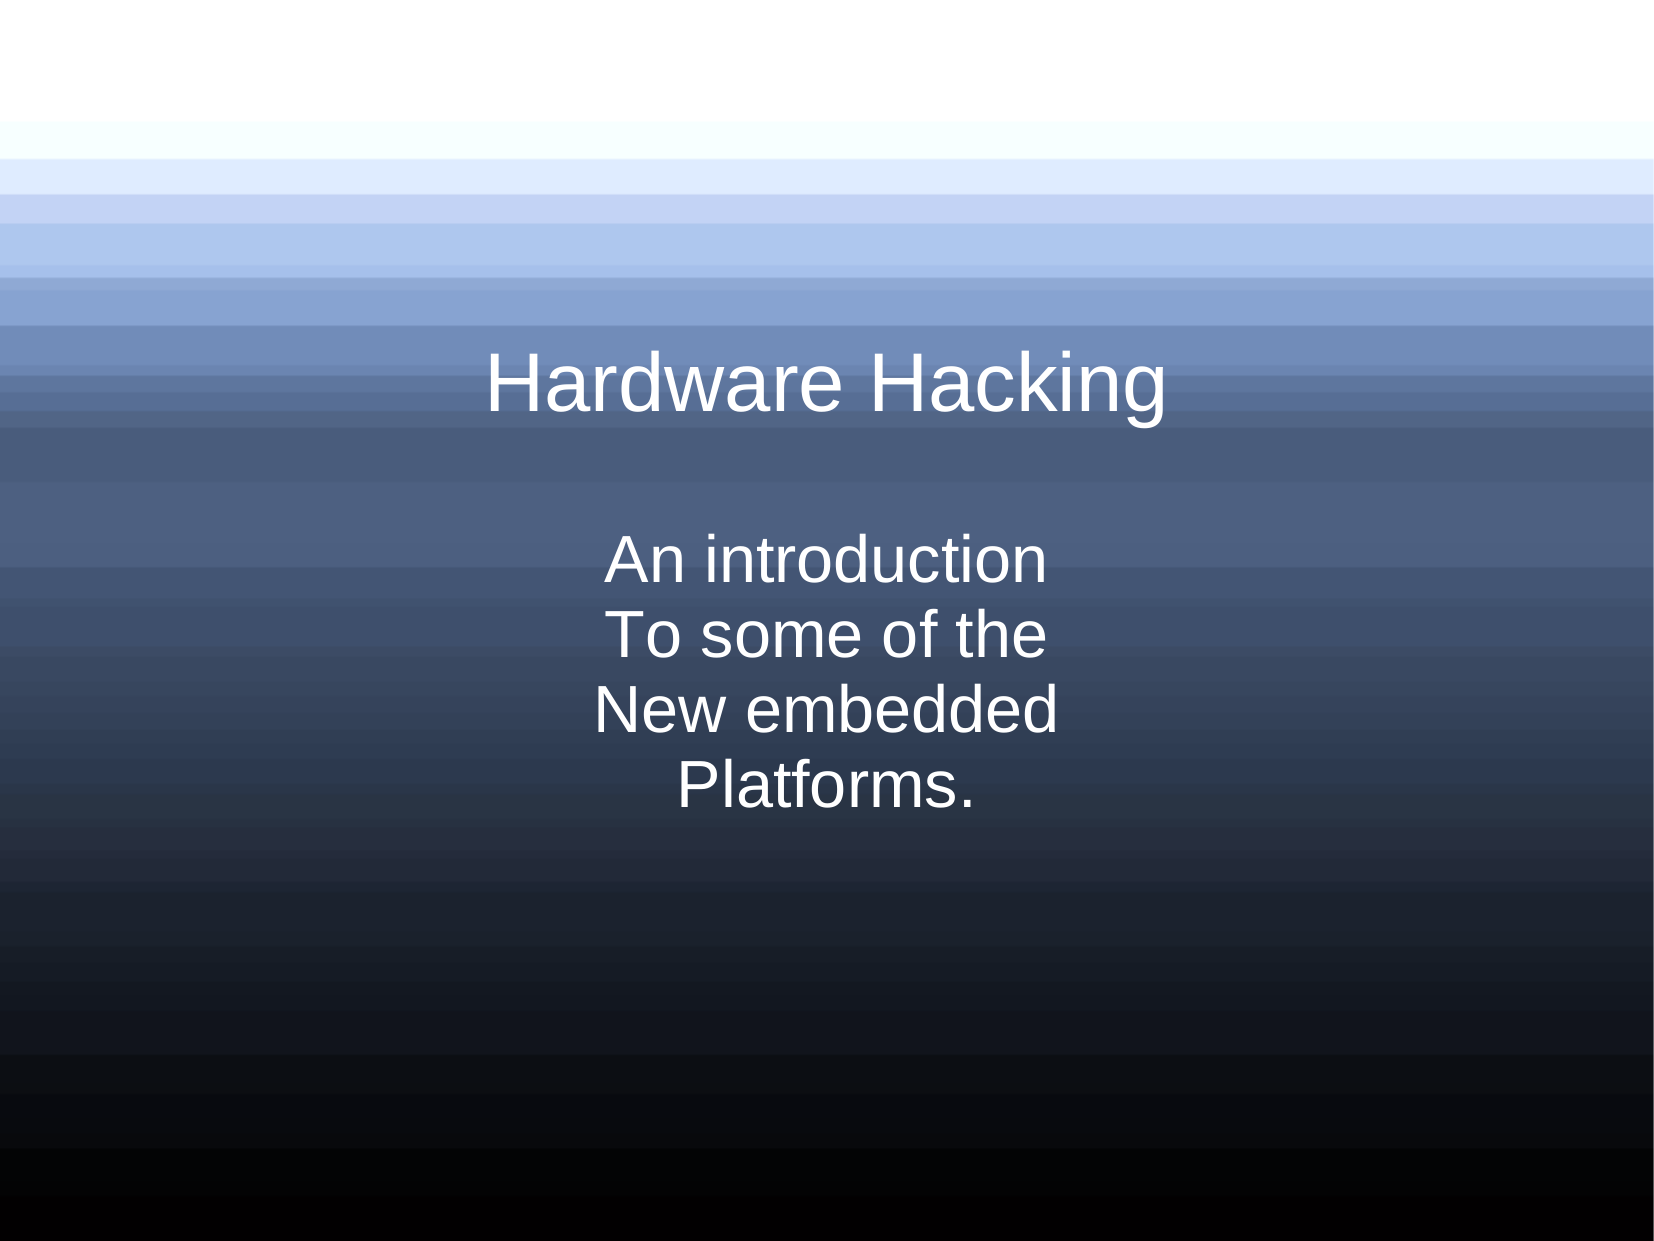

# Hardware Hacking
An introduction
To some of the
New embedded
Platforms.